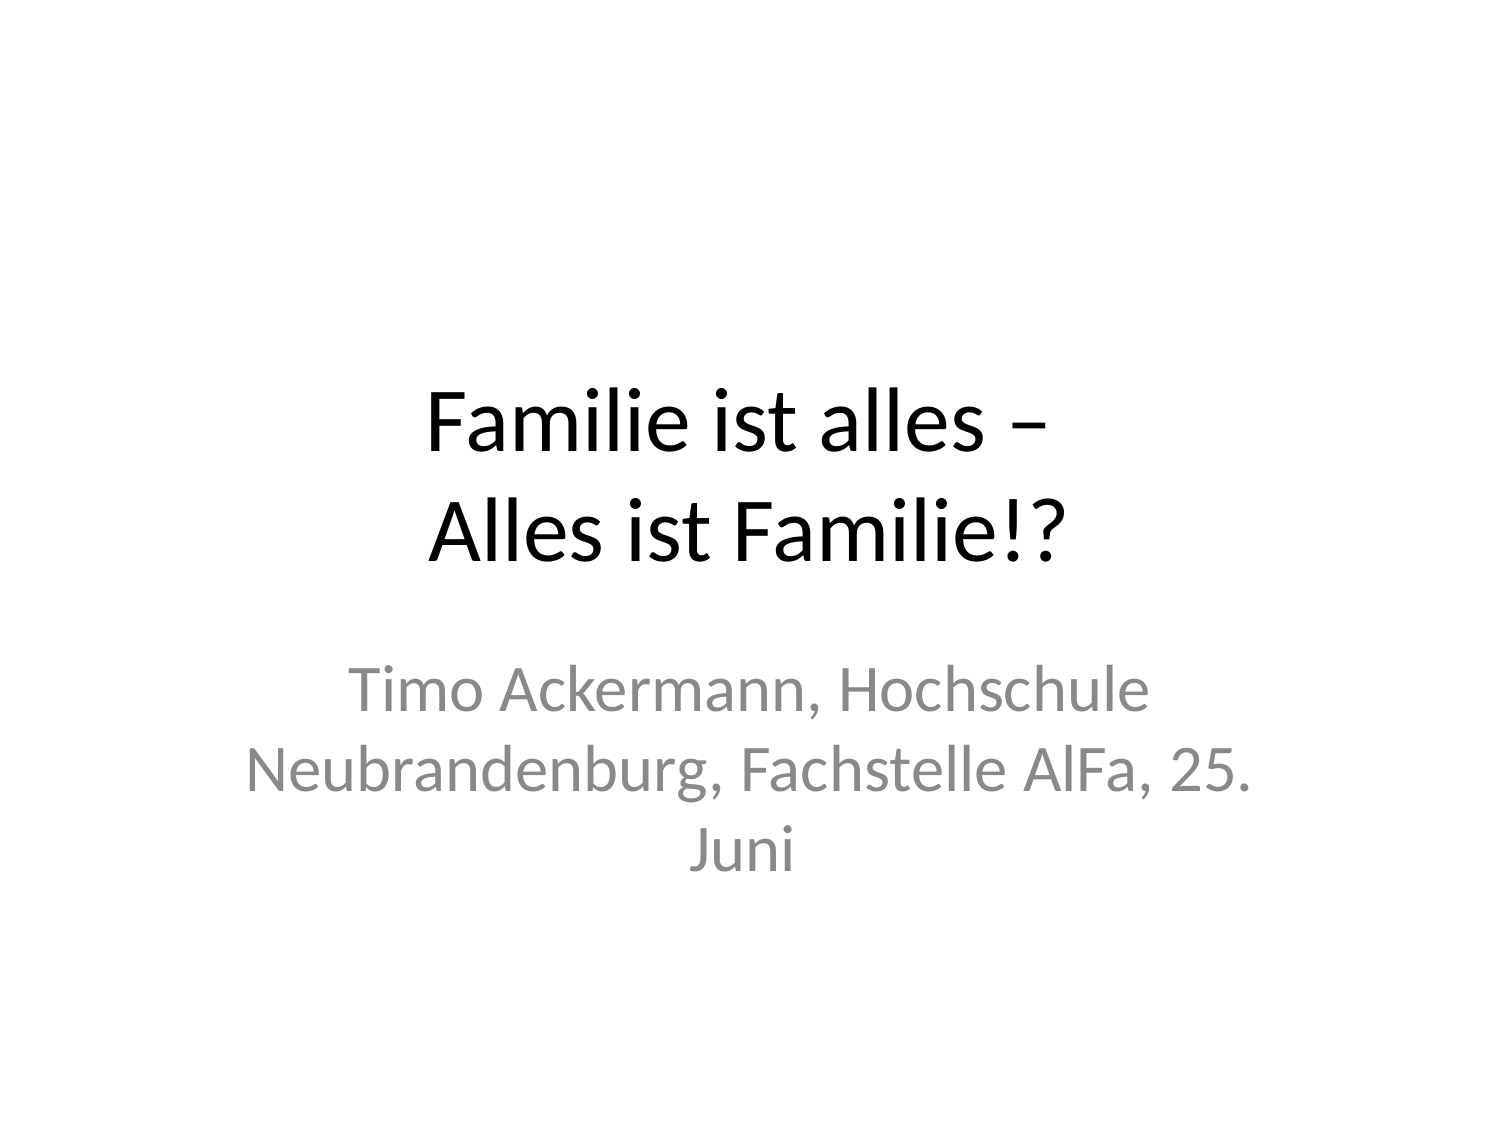

# Familie ist alles – Alles ist Familie!?
Timo Ackermann, Hochschule Neubrandenburg, Fachstelle AlFa, 25. Juni